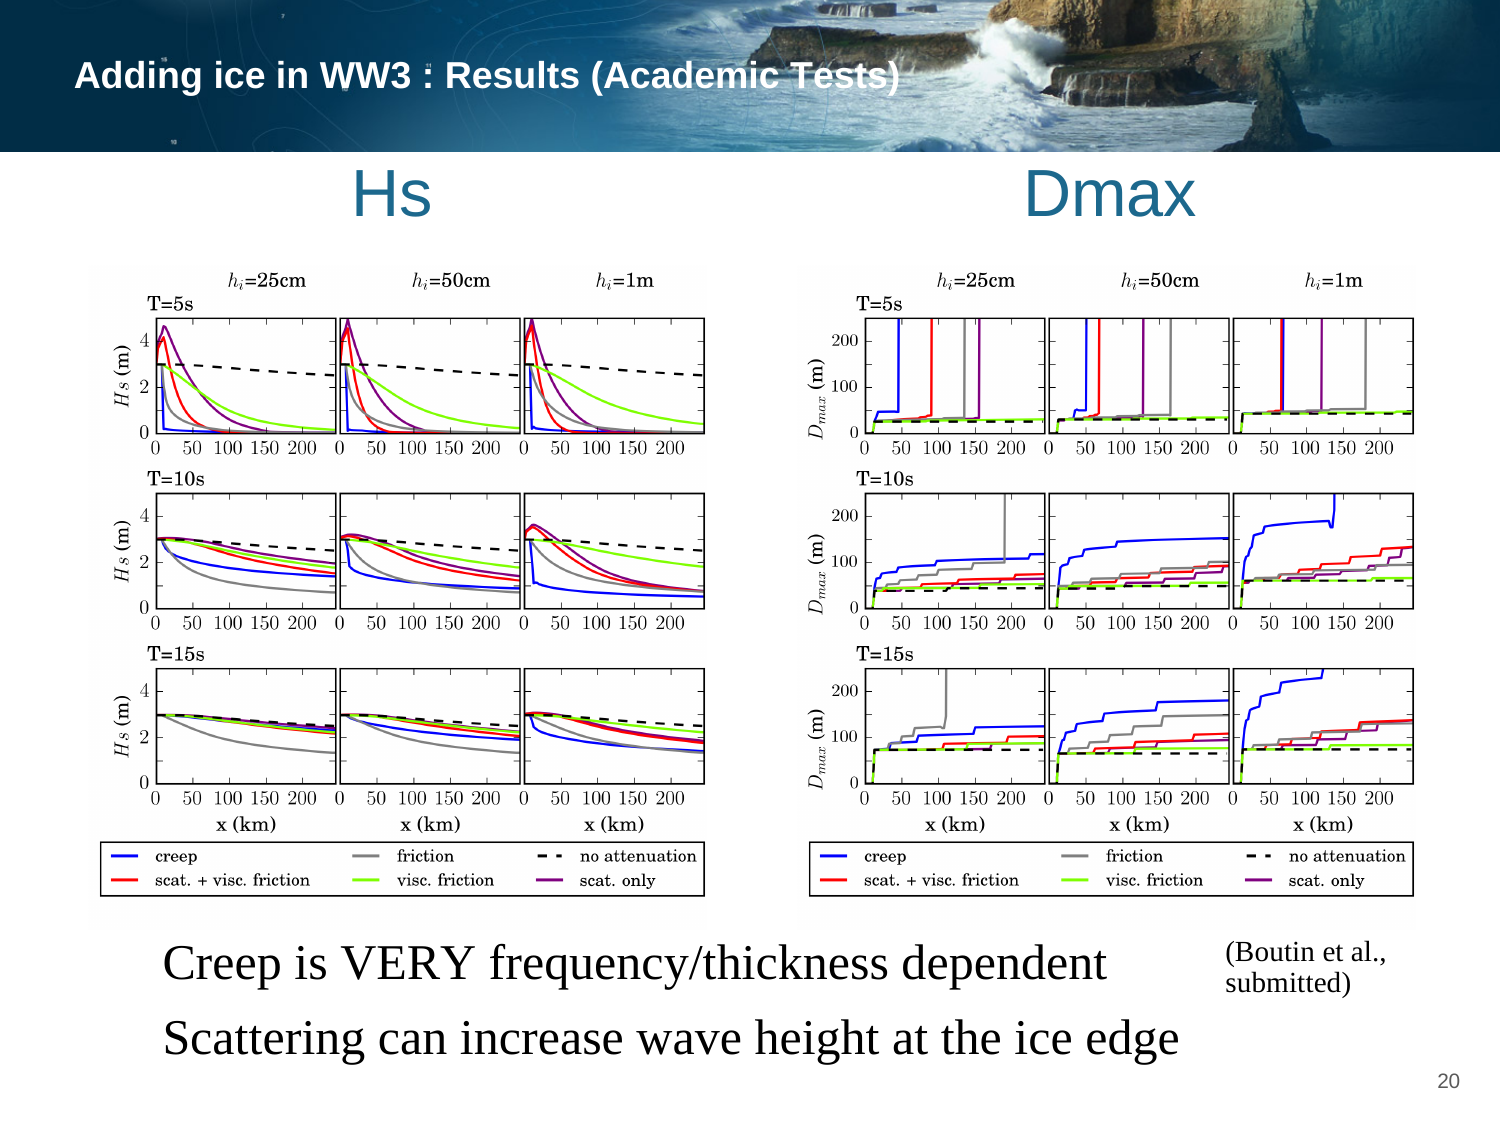

Adding ice in WW3 : Results (Academic Tests)
# Hs Dmax
Creep is VERY frequency/thickness dependent
(Boutin et al., submitted)
Scattering can increase wave height at the ice edge